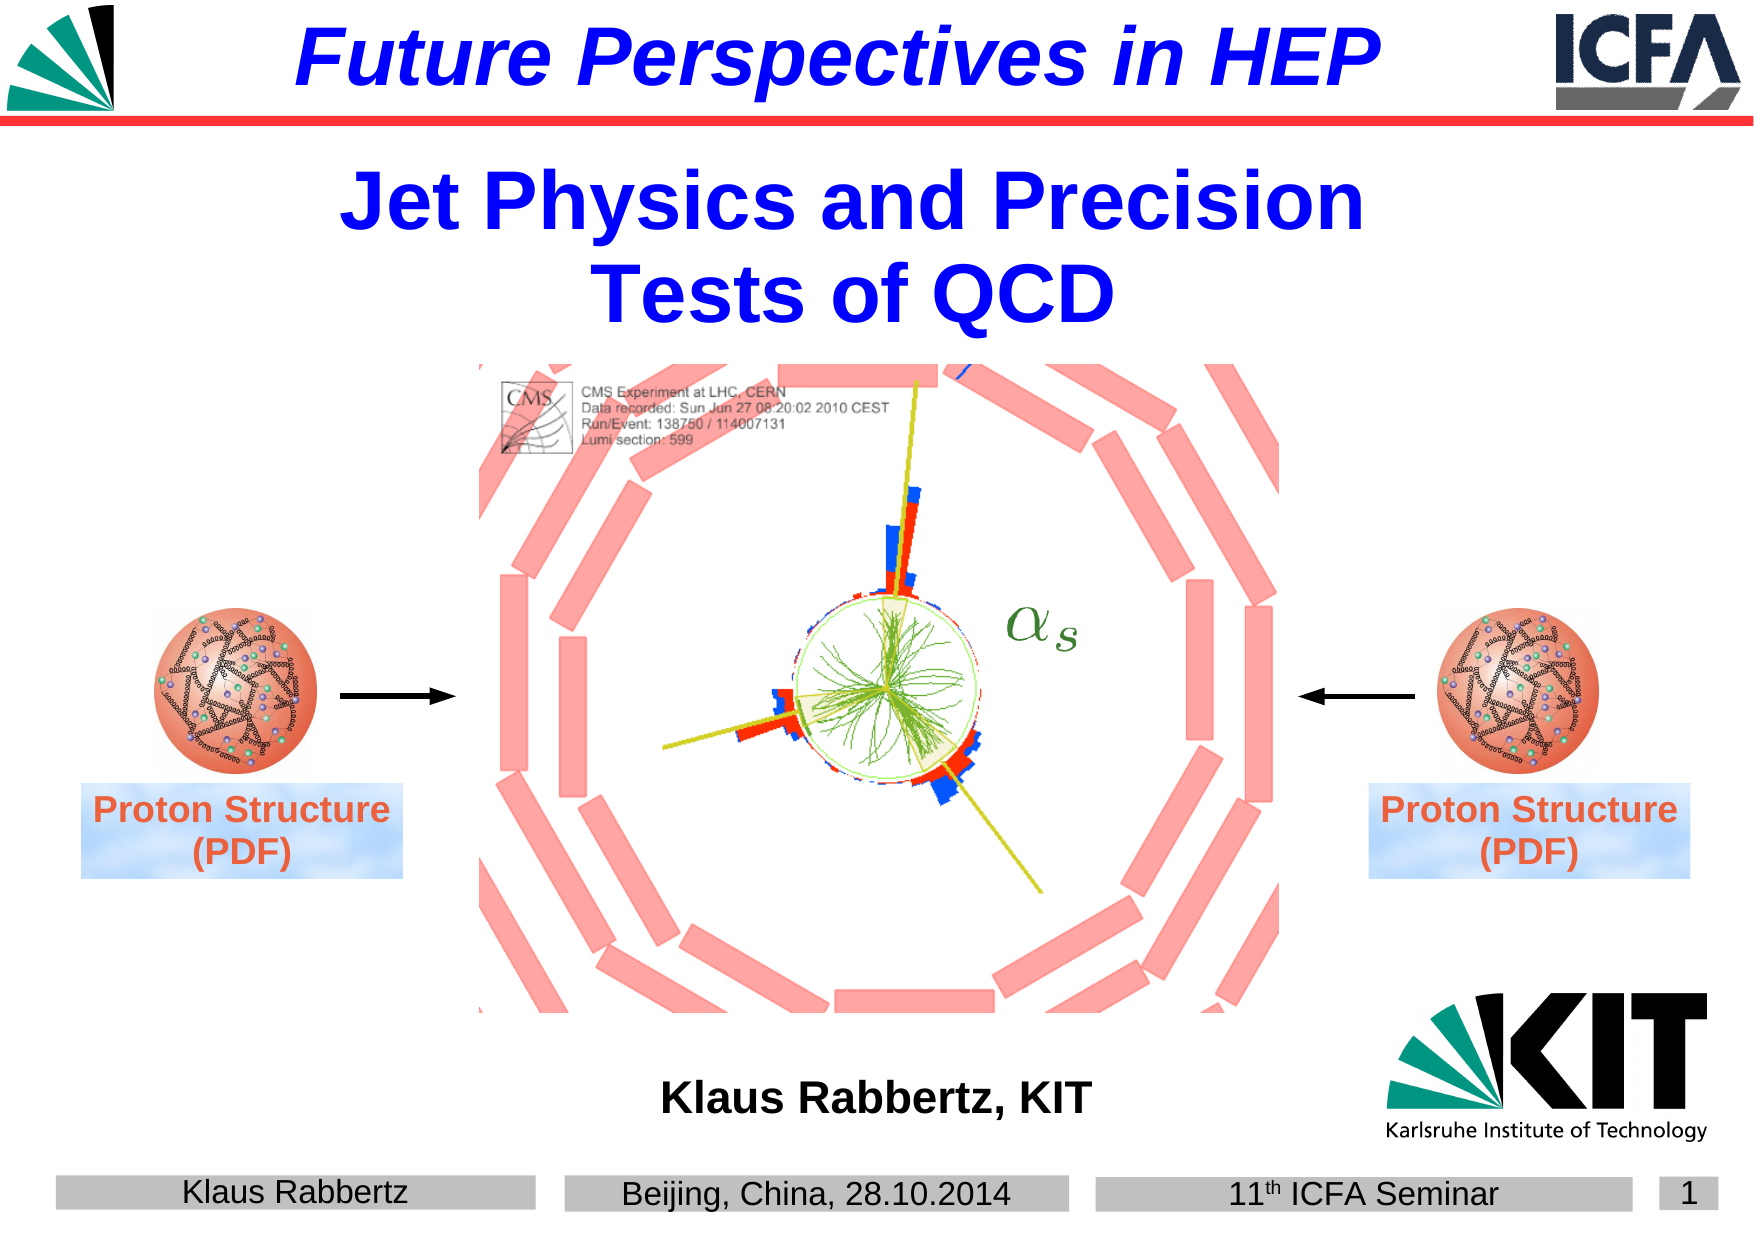

# Future Perspectives in HEP
Jet Physics and Precision
Tests of QCD
Proton Structure
(PDF)
Proton Structure
(PDF)
Klaus Rabbertz, KIT